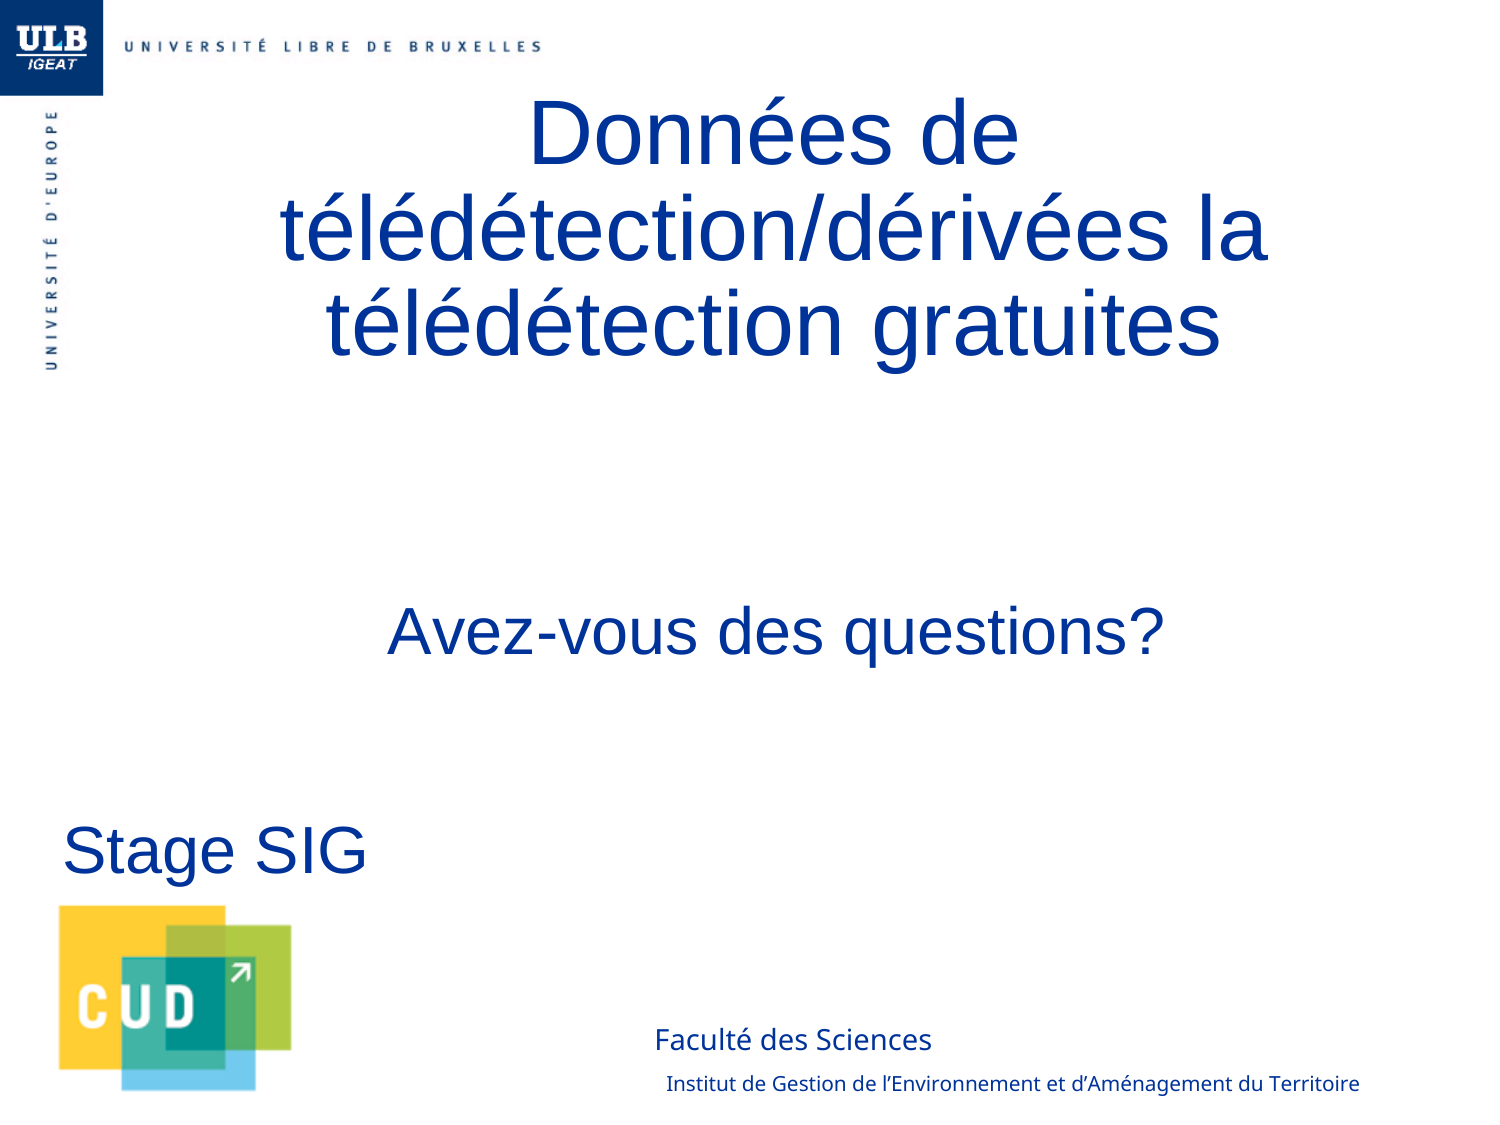

# Données de télédétection/dérivées la télédétection gratuites
Avez-vous des questions?
Stage SIG
Faculté des Sciences
Institut de Gestion de l’Environnement et d’Aménagement du Territoire